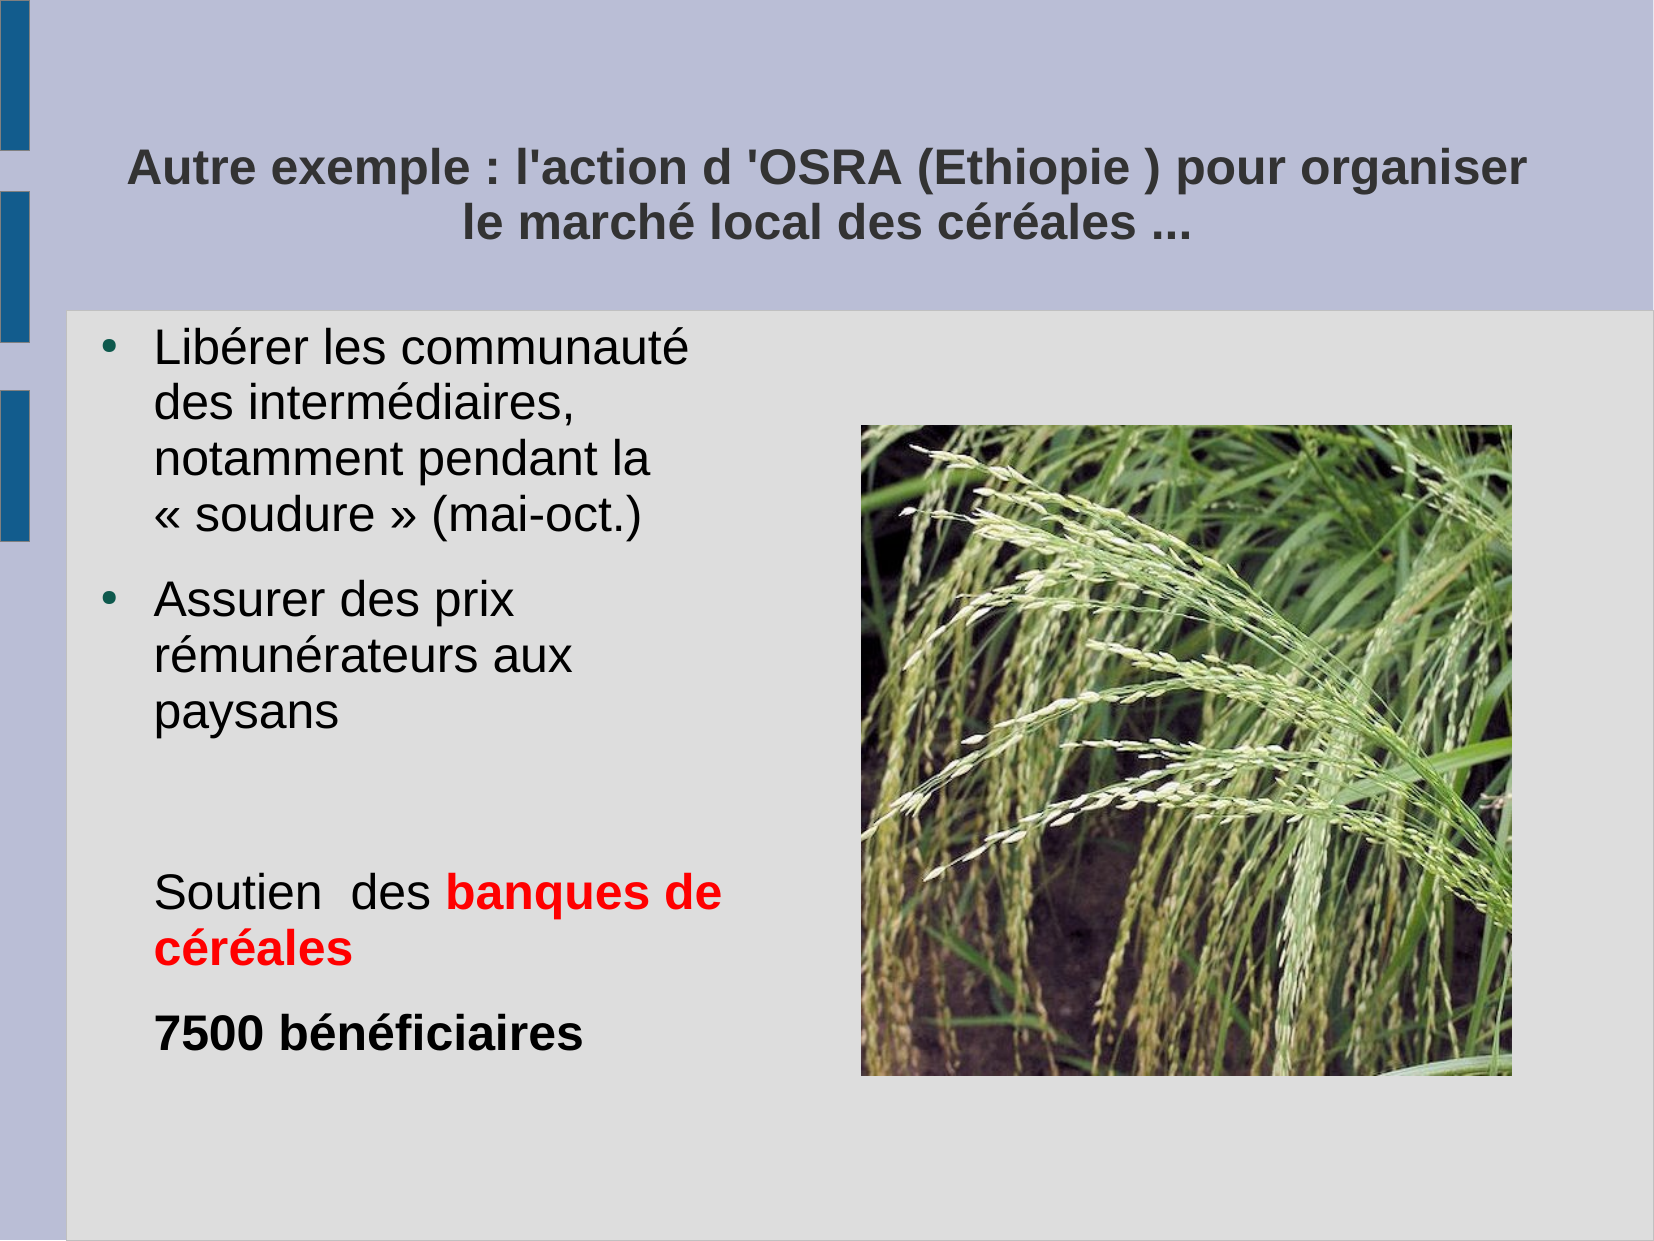

# Autre exemple : l'action d 'OSRA (Ethiopie ) pour organiser le marché local des céréales ...
Libérer les communauté des intermédiaires, notamment pendant la « soudure » (mai-oct.)
Assurer des prix rémunérateurs aux paysans
Soutien des banques de céréales
7500 bénéficiaires